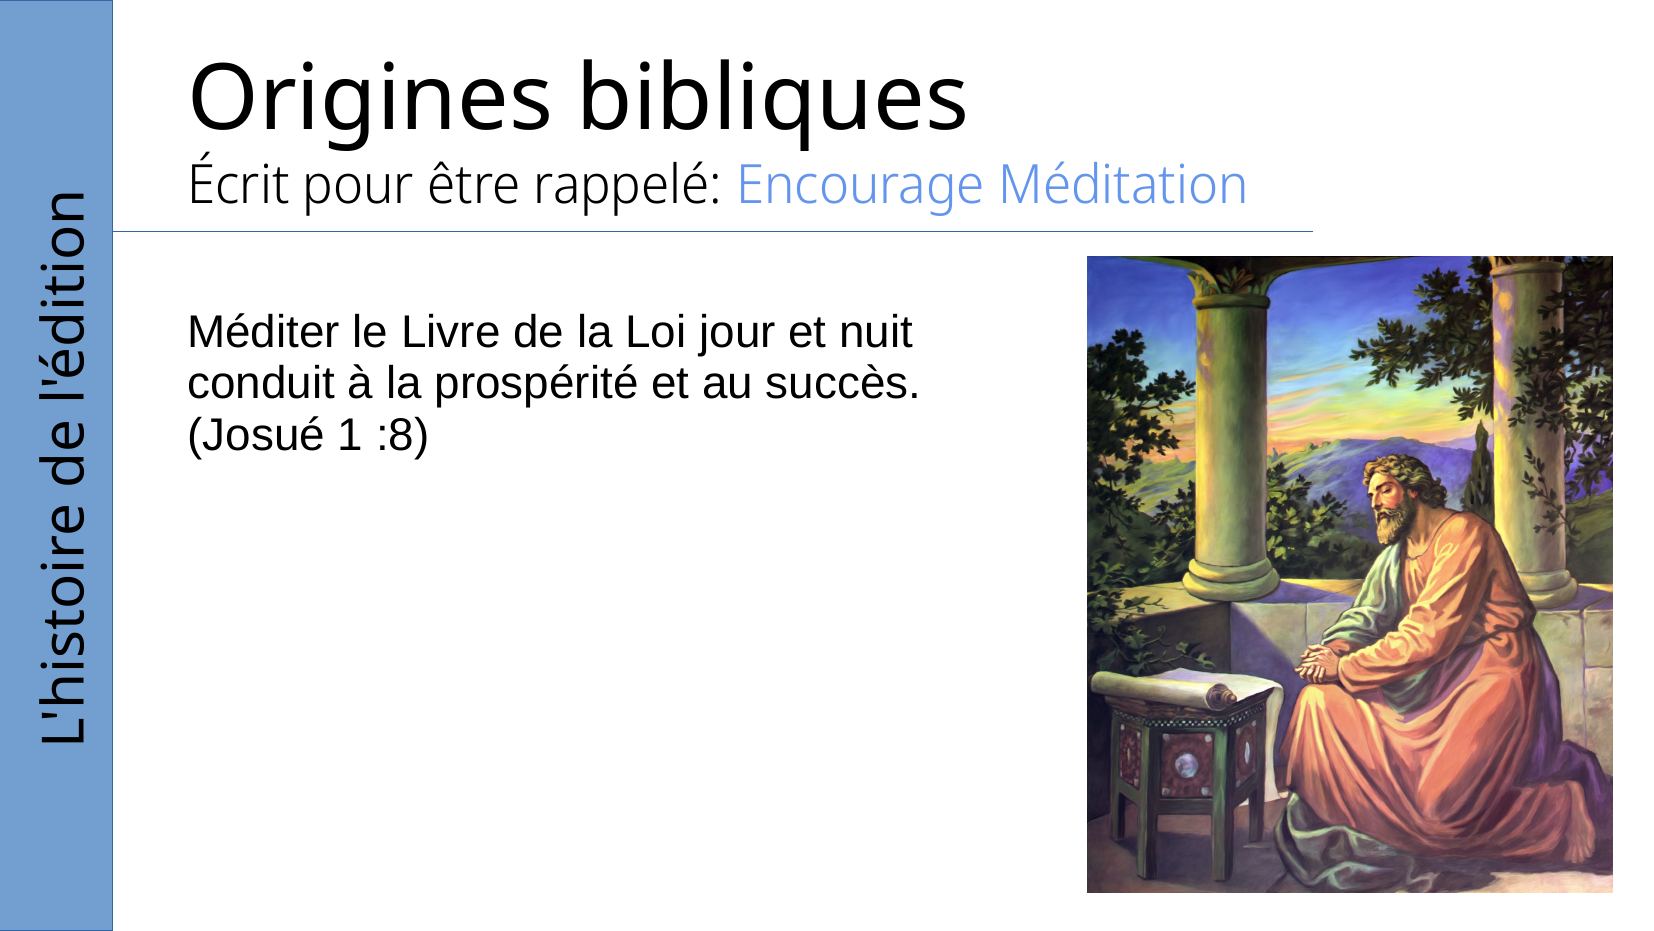

# Origines bibliques
Écrit pour être rappelé: Encourage Méditation
Méditer le Livre de la Loi jour et nuit conduit à la prospérité et au succès. (Josué 1 :8)
L'histoire de l'édition